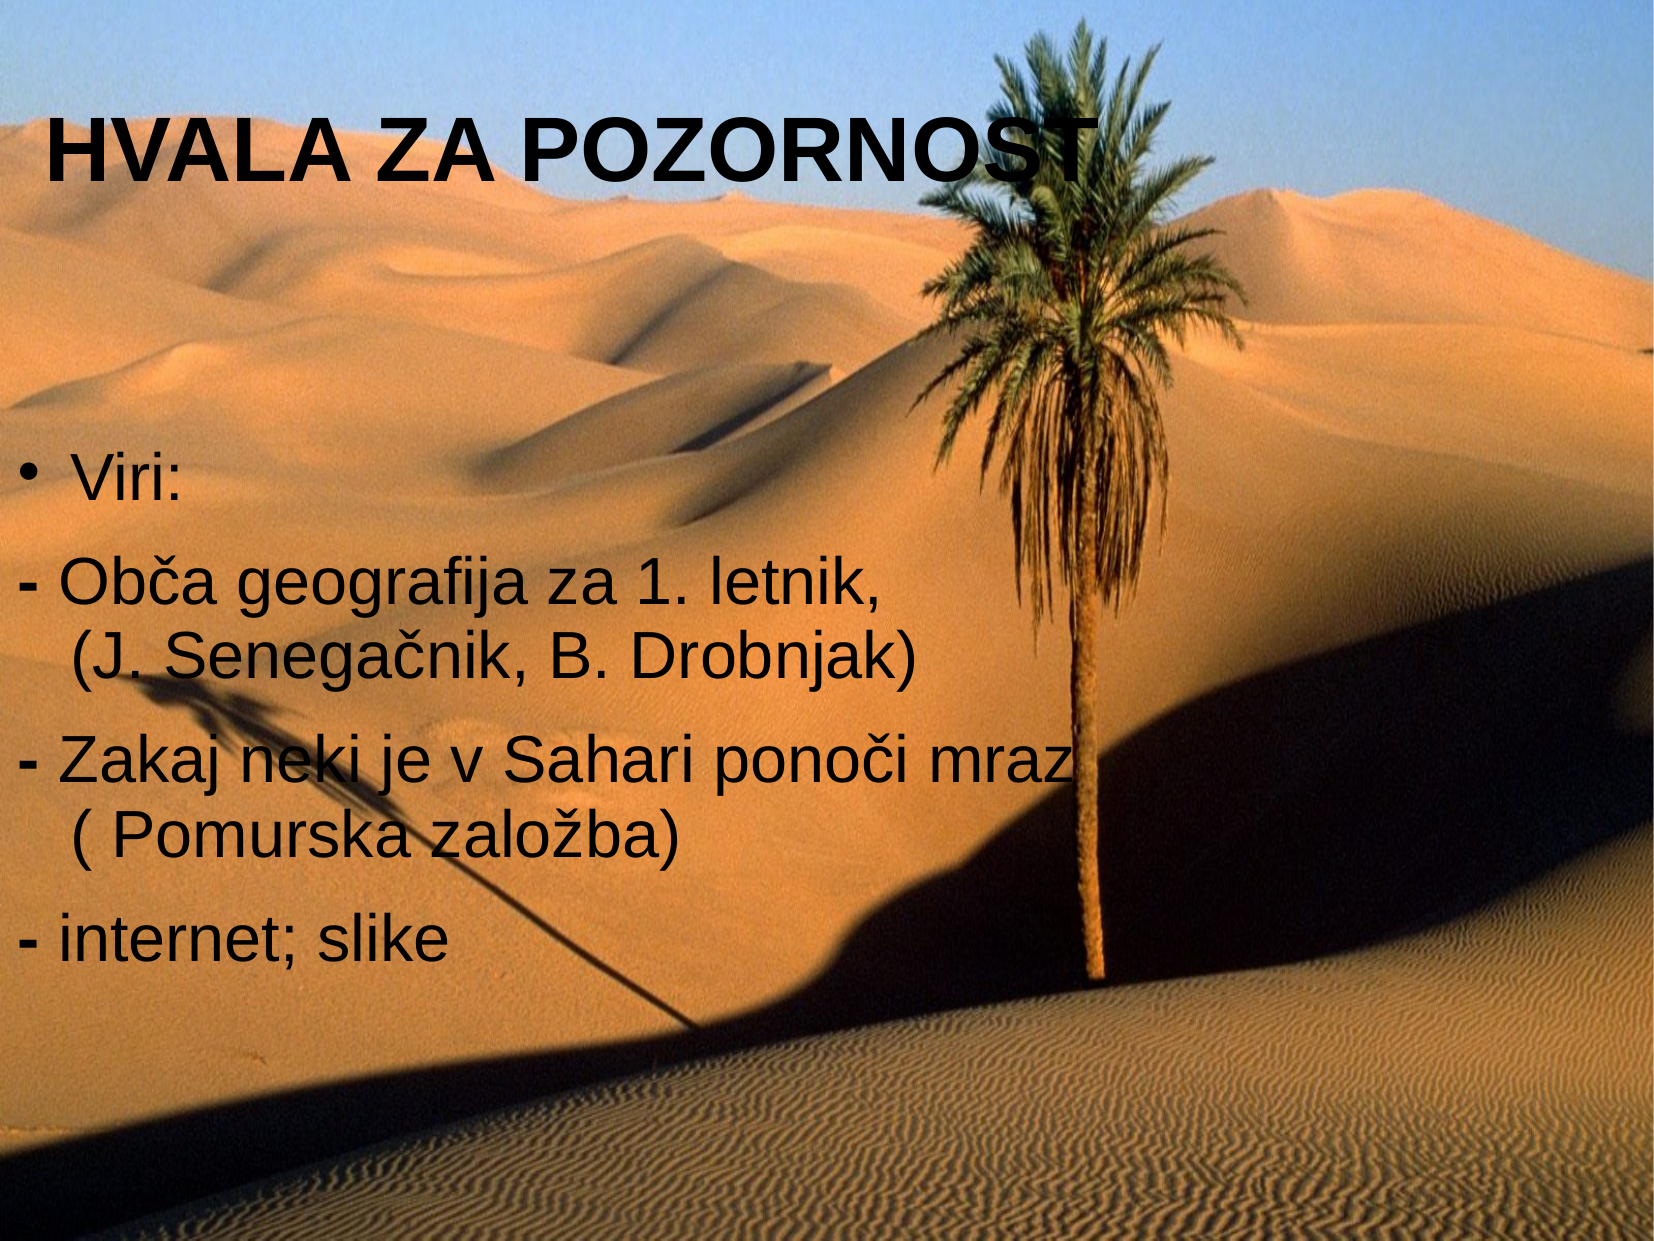

HVALA ZA POZORNOST
# Viri:
- Obča geografija za 1. letnik, (J. Senegačnik, B. Drobnjak)
- Zakaj neki je v Sahari ponoči mraz ( Pomurska založba)
- internet; slike